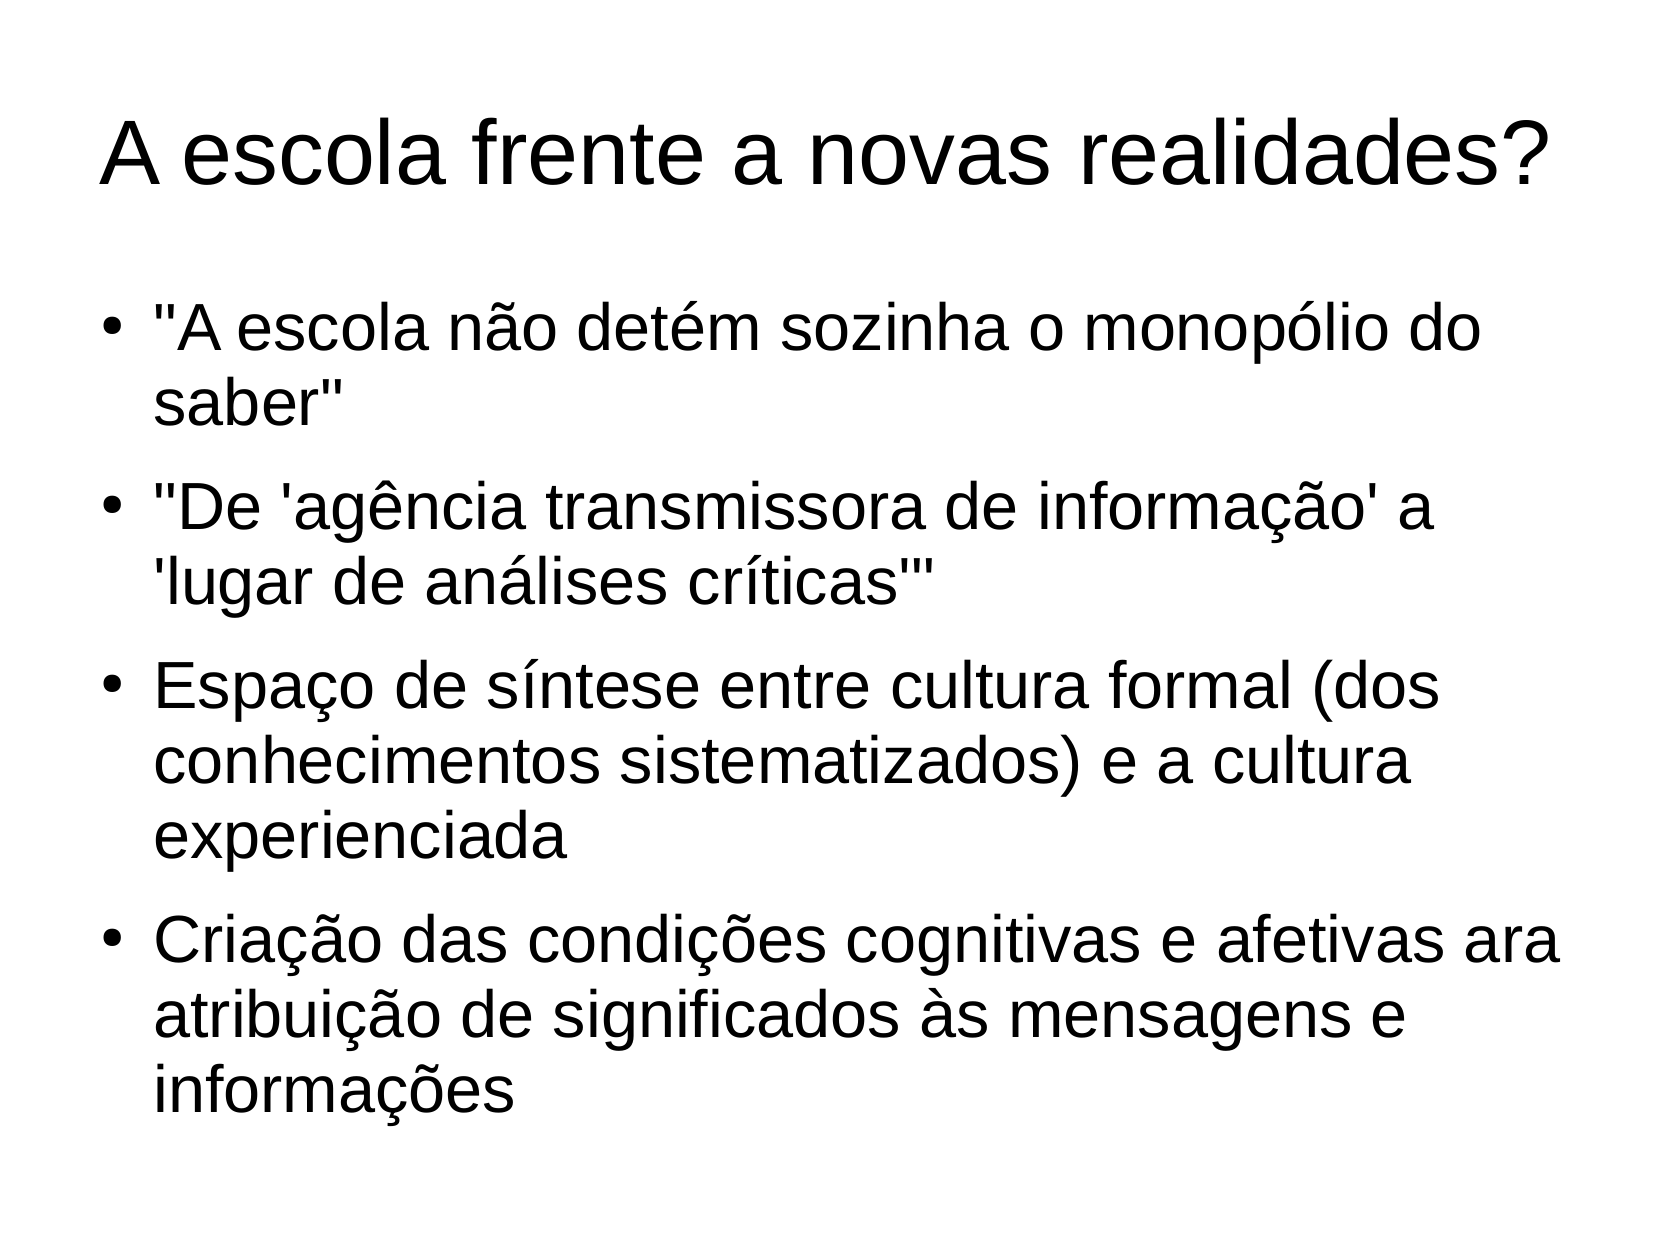

# A escola frente a novas realidades?
"A escola não detém sozinha o monopólio do saber"
"De 'agência transmissora de informação' a 'lugar de análises críticas'"
Espaço de síntese entre cultura formal (dos conhecimentos sistematizados) e a cultura experienciada
Criação das condições cognitivas e afetivas ara atribuição de significados às mensagens e informações